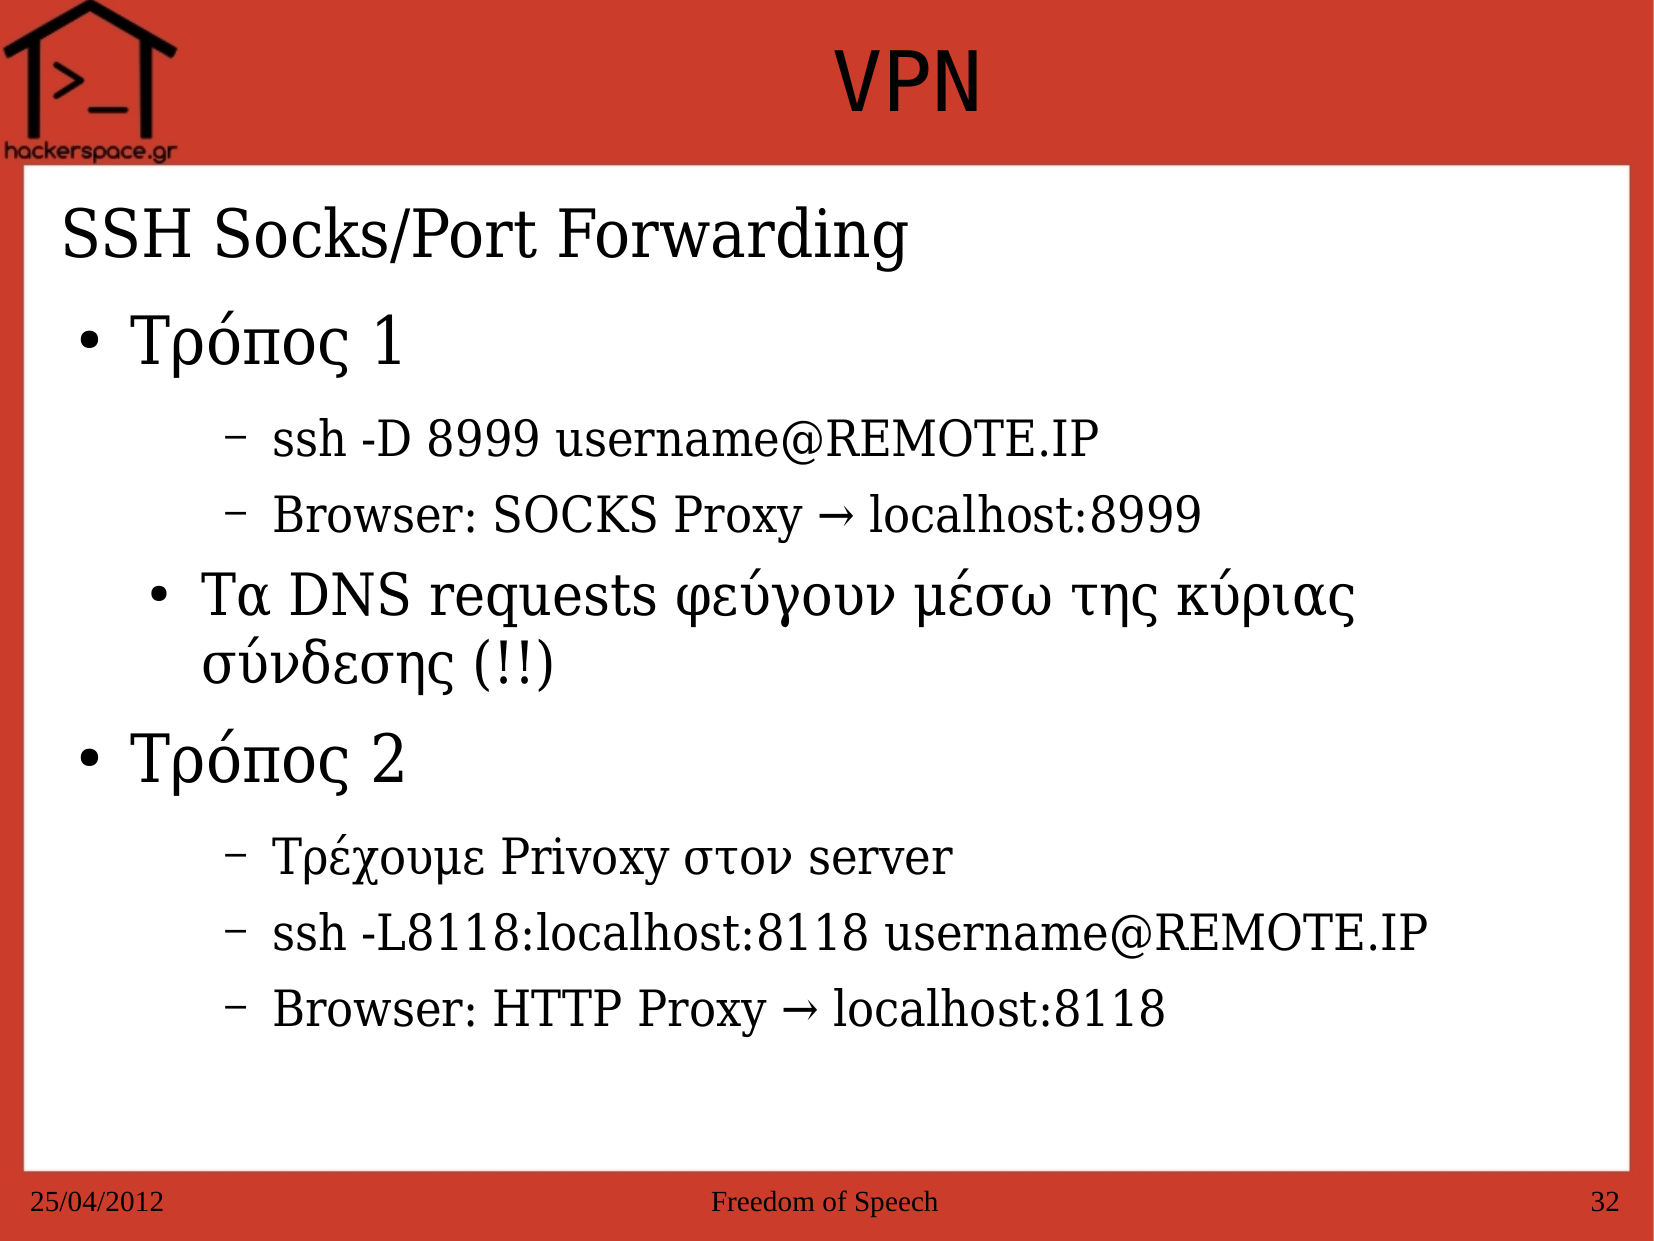

# VPN
SSH Socks/Port Forwarding
Τρόπος 1
ssh -D 8999 username@REMOTE.IP
Browser: SOCKS Proxy → localhost:8999
Τα DNS requests φεύγουν μέσω της κύριας σύνδεσης (!!)
Τρόπος 2
Τρέχουμε Privoxy στον server
ssh -L8118:localhost:8118 username@REMOTE.IP
Browser: HTTP Proxy → localhost:8118
25/04/2012
Freedom of Speech
32